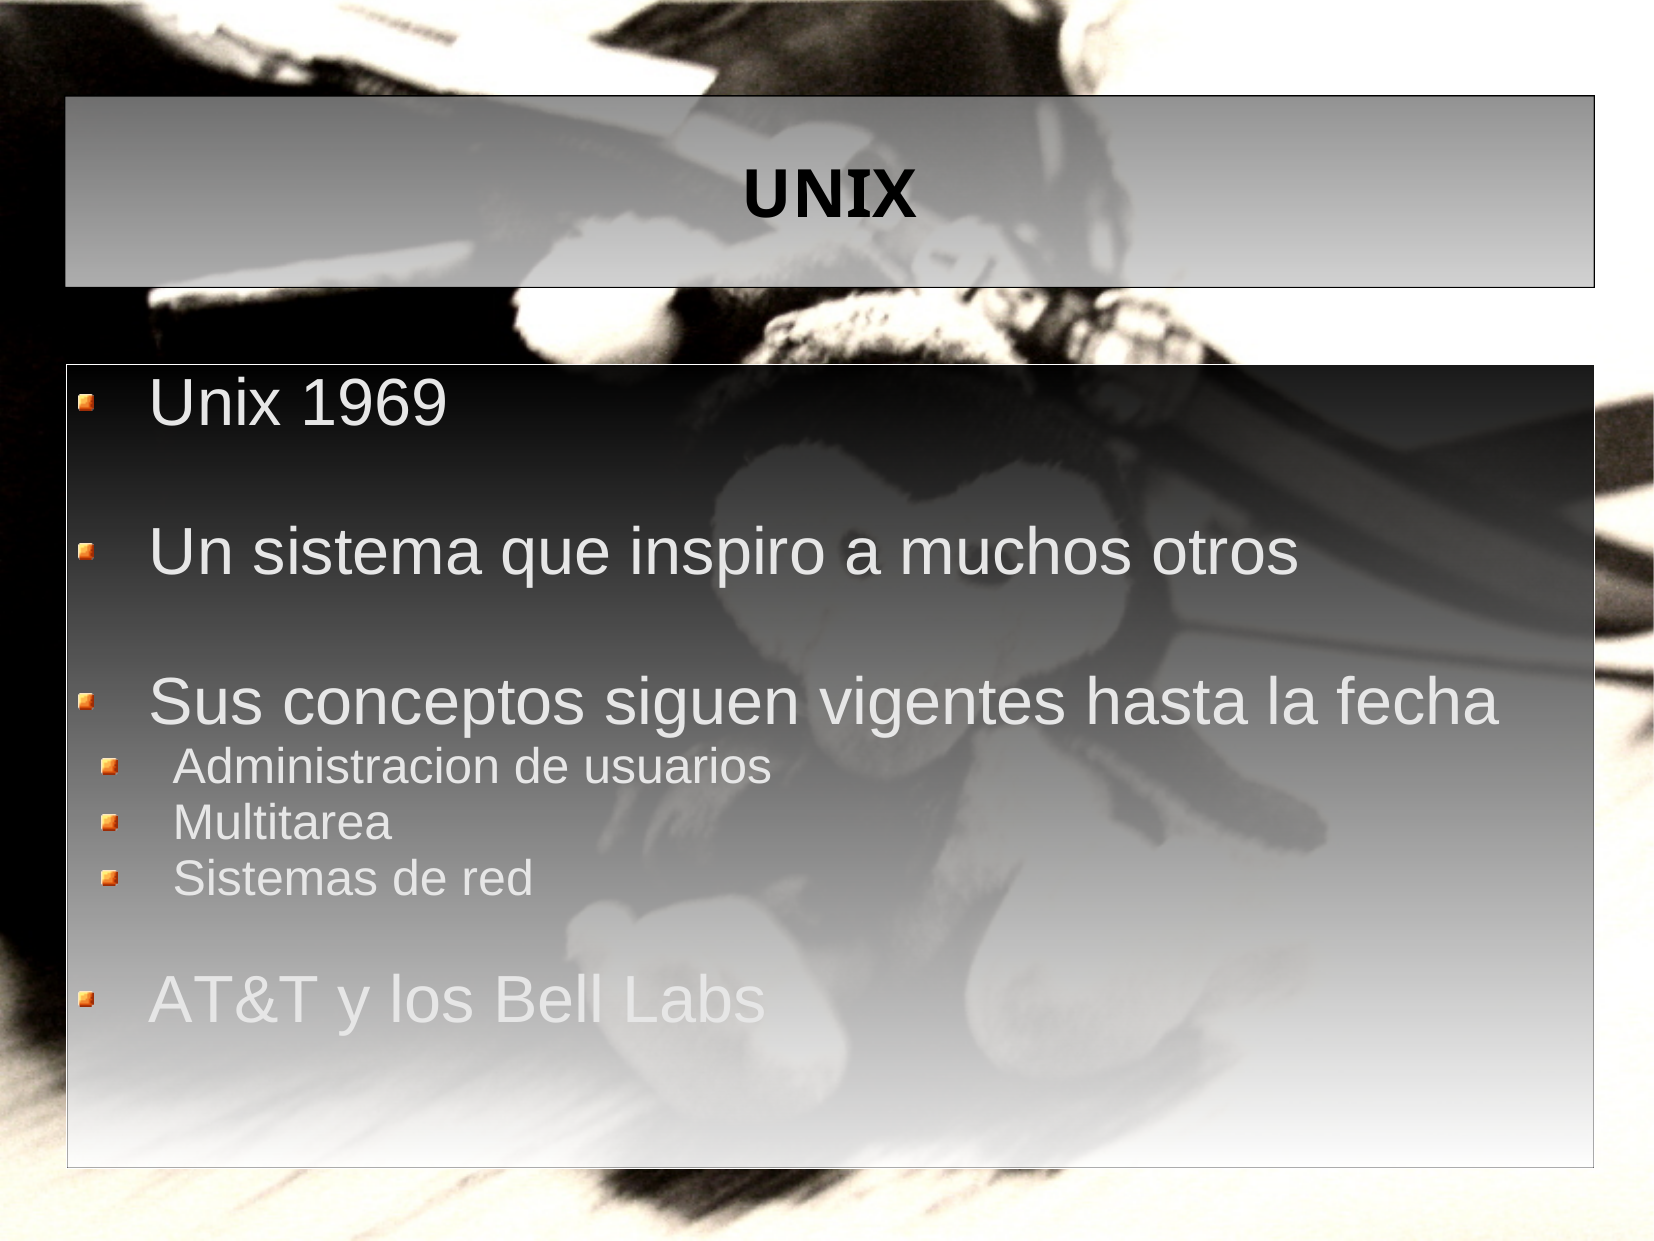

# UNIX
Unix 1969
Un sistema que inspiro a muchos otros
Sus conceptos siguen vigentes hasta la fecha
Administracion de usuarios
Multitarea
Sistemas de red
AT&T y los Bell Labs